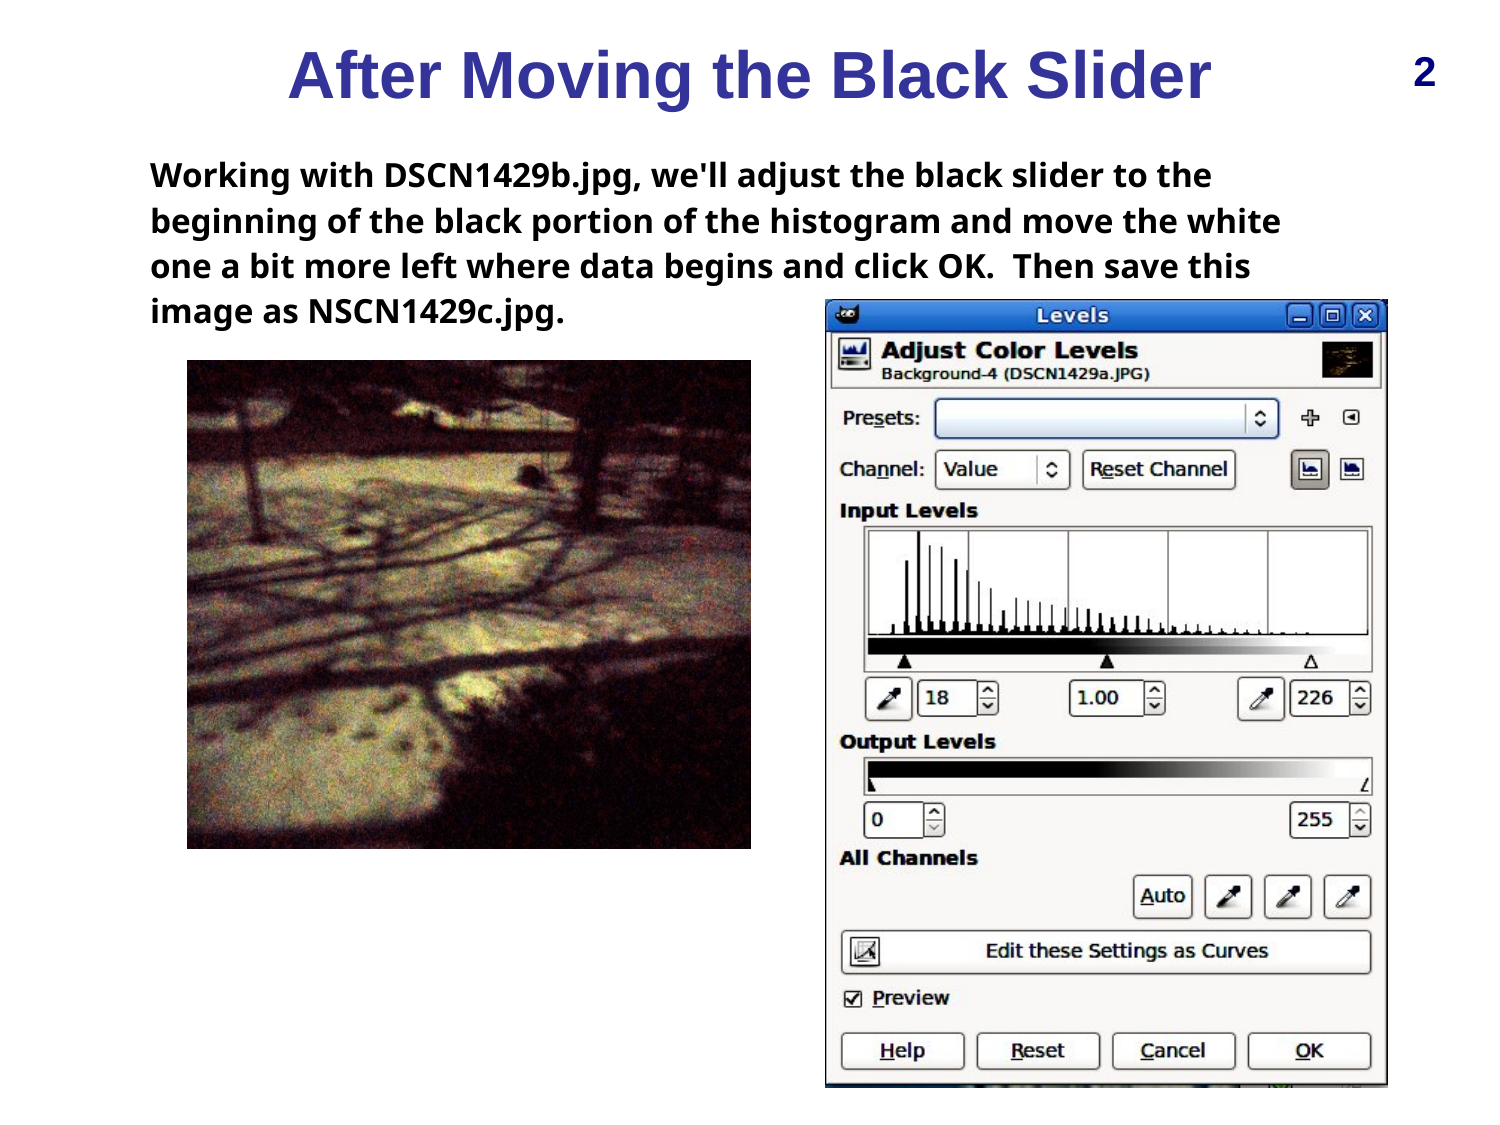

2
# After Moving the Black Slider
Working with DSCN1429b.jpg, we'll adjust the black slider to the beginning of the black portion of the histogram and move the white one a bit more left where data begins and click OK. Then save this image as NSCN1429c.jpg.